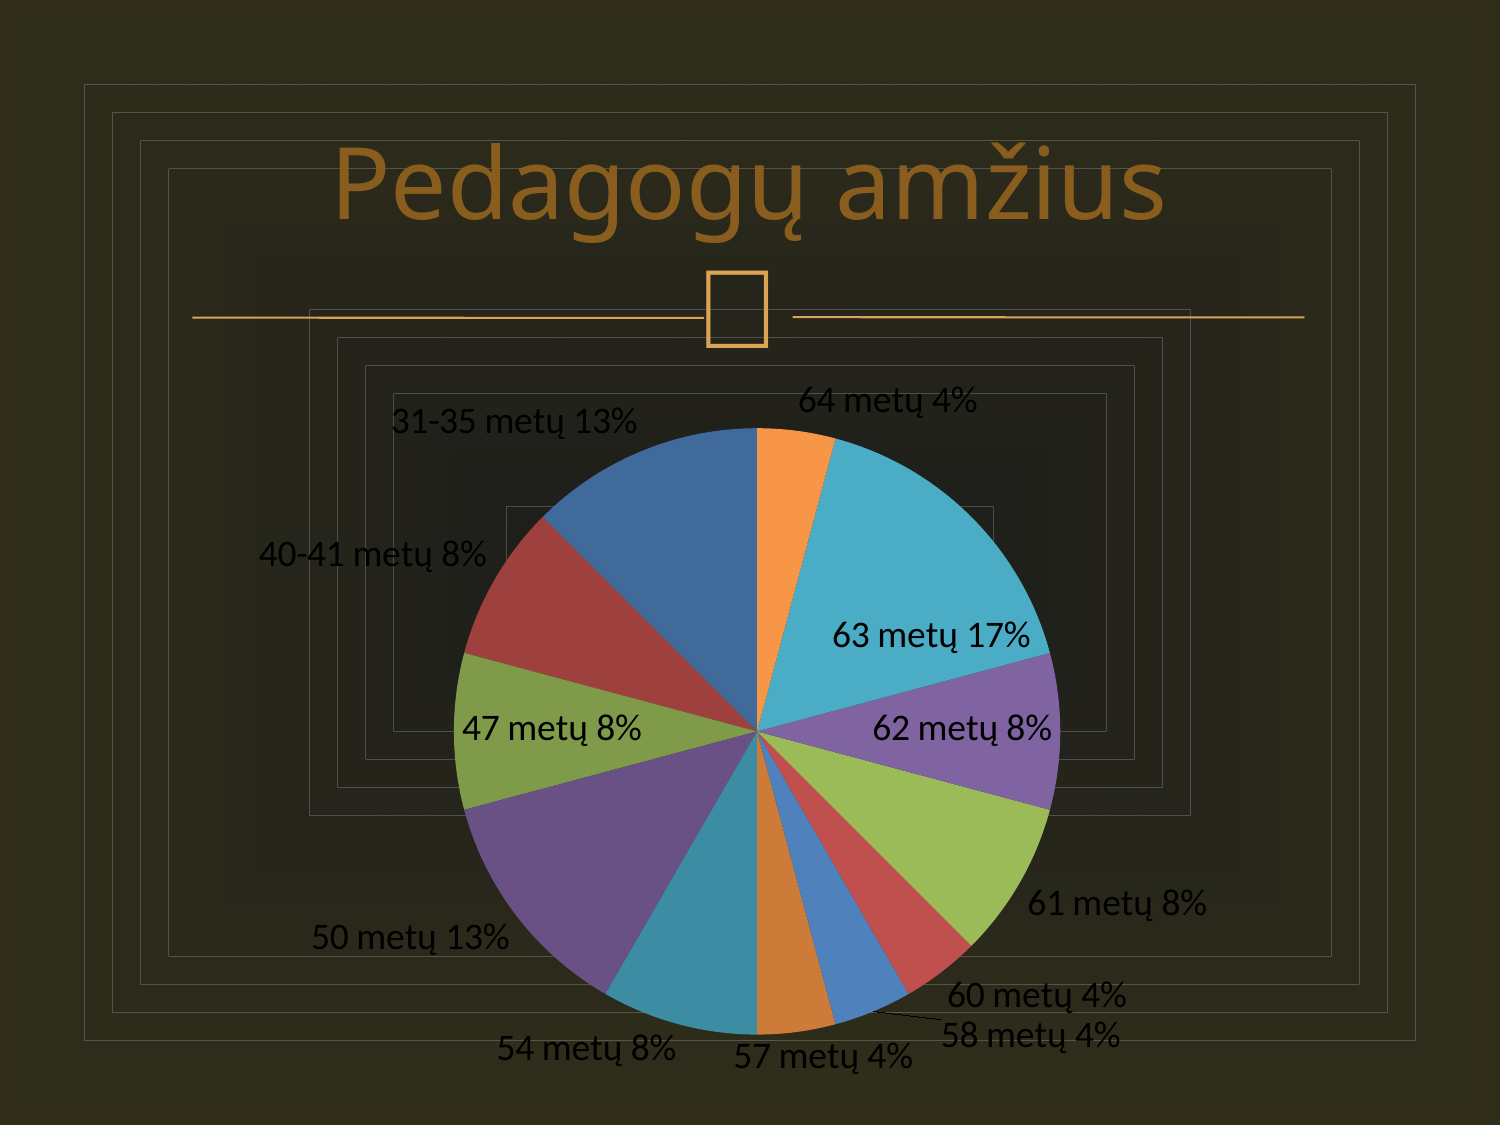

# Pedagogų amžius
### Chart
| Category | Pardavimas |
|---|---|
| 31-35 metų | 3.0 |
| 40-41 metų | 2.0 |
| 47 metų | 2.0 |
| 50 metų | 3.0 |
| 54 metų | 2.0 |
| 57 metų | 1.0 |
| 58 metų | 1.0 |
| 60 metų | 1.0 |
| 61 metų | 2.0 |
| 62 metų | 2.0 |
| 63 metų | 4.0 |
| 64 metų | 1.0 |
| None | 0.0 |